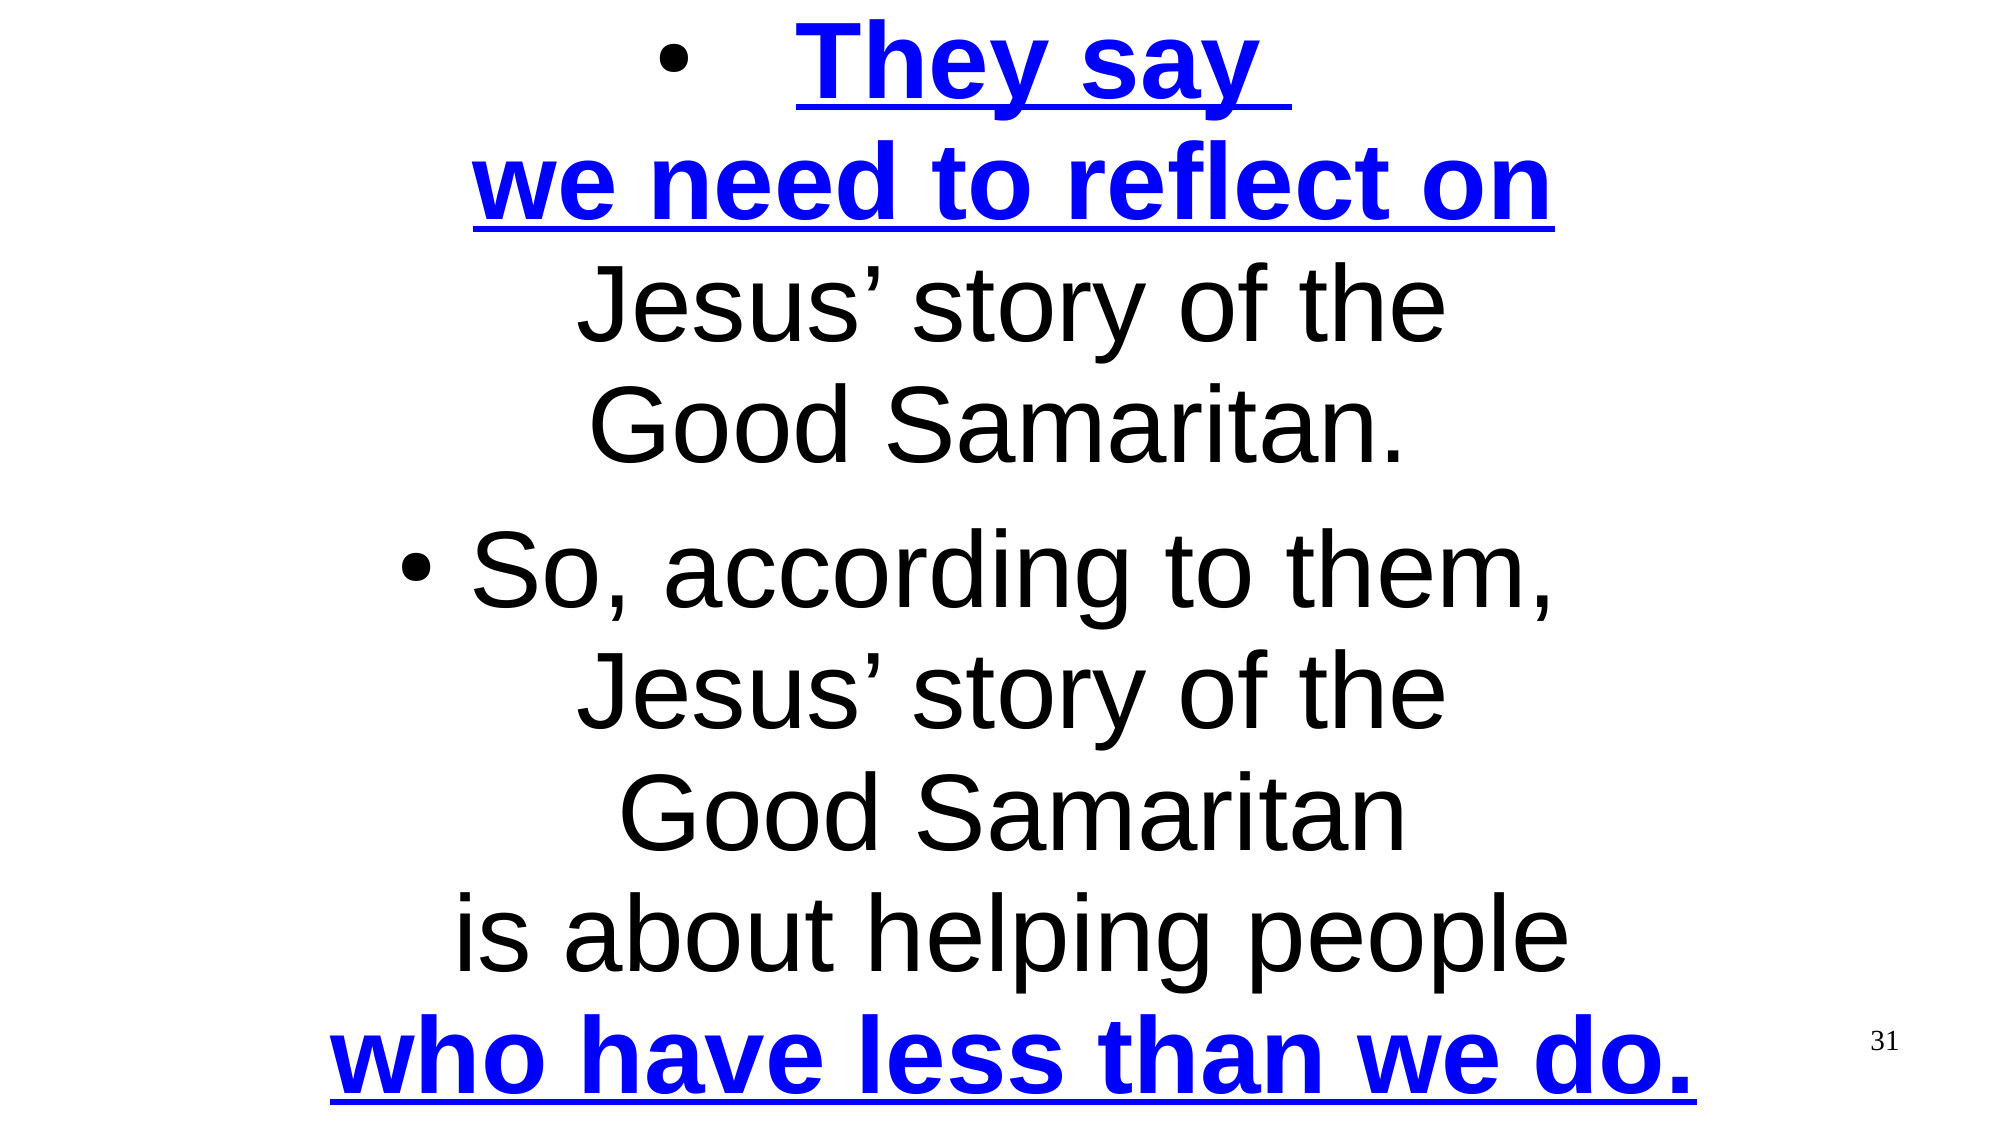

# They say we need to reflect on Jesus’ story of the Good Samaritan.
So, according to them,
Jesus’ story of the
Good Samaritan
is about helping people
who have less than we do.
31